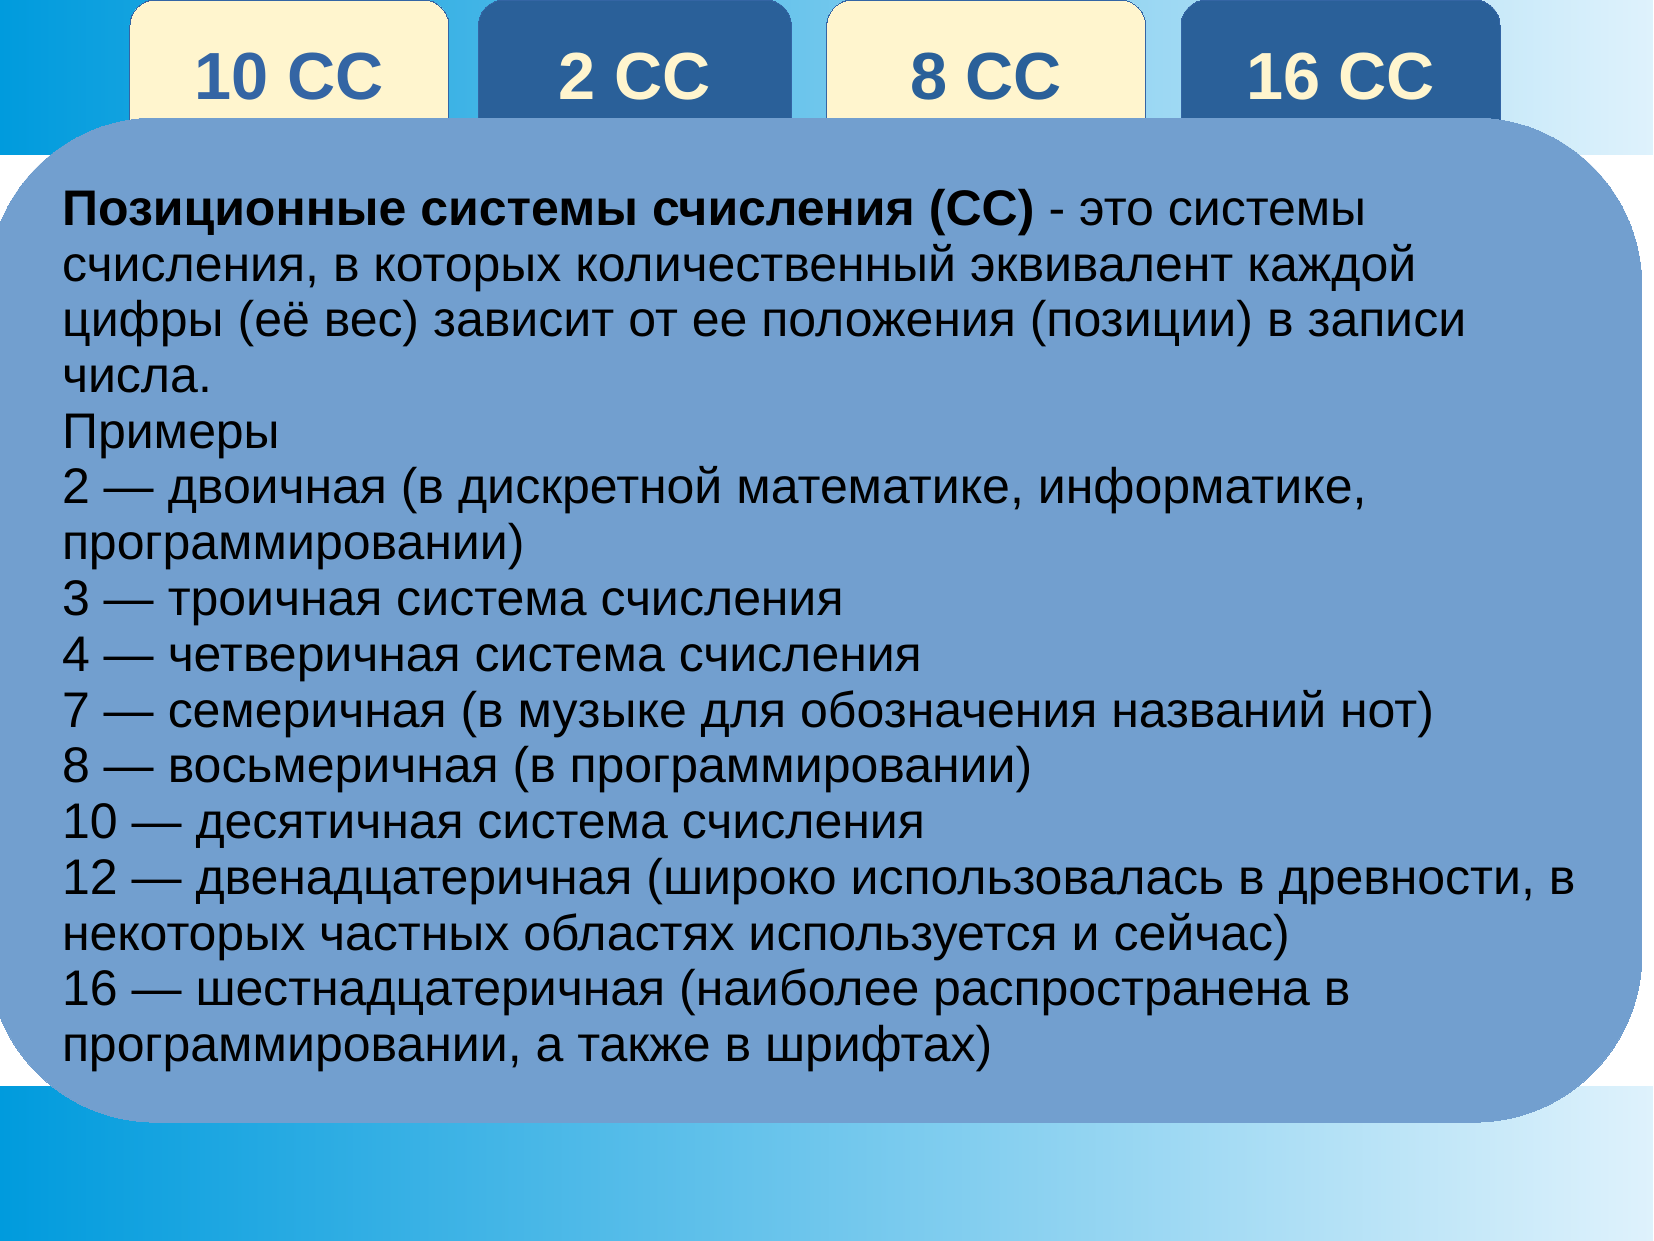

10 CC
2 CC
8 CC
16 CC
Позиционные системы счисления (СС) - это системы счисления, в которых количественный эквивалент каждой цифры (её вес) зависит от ее положения (позиции) в записи числа.
Примеры
2 — двоичная (в дискретной математике, информатике, программировании)
3 — троичная система счисления
4 — четверичная система счисления
7 — семеричная (в музыке для обозначения названий нот)
8 — восьмеричная (в программировании)
10 — десятичная система счисления
12 — двенадцатеричная (широко использовалась в древности, в некоторых частных областях используется и сейчас)
16 — шестнадцатеричная (наиболее распространена в программировании, а также в шрифтах)
#